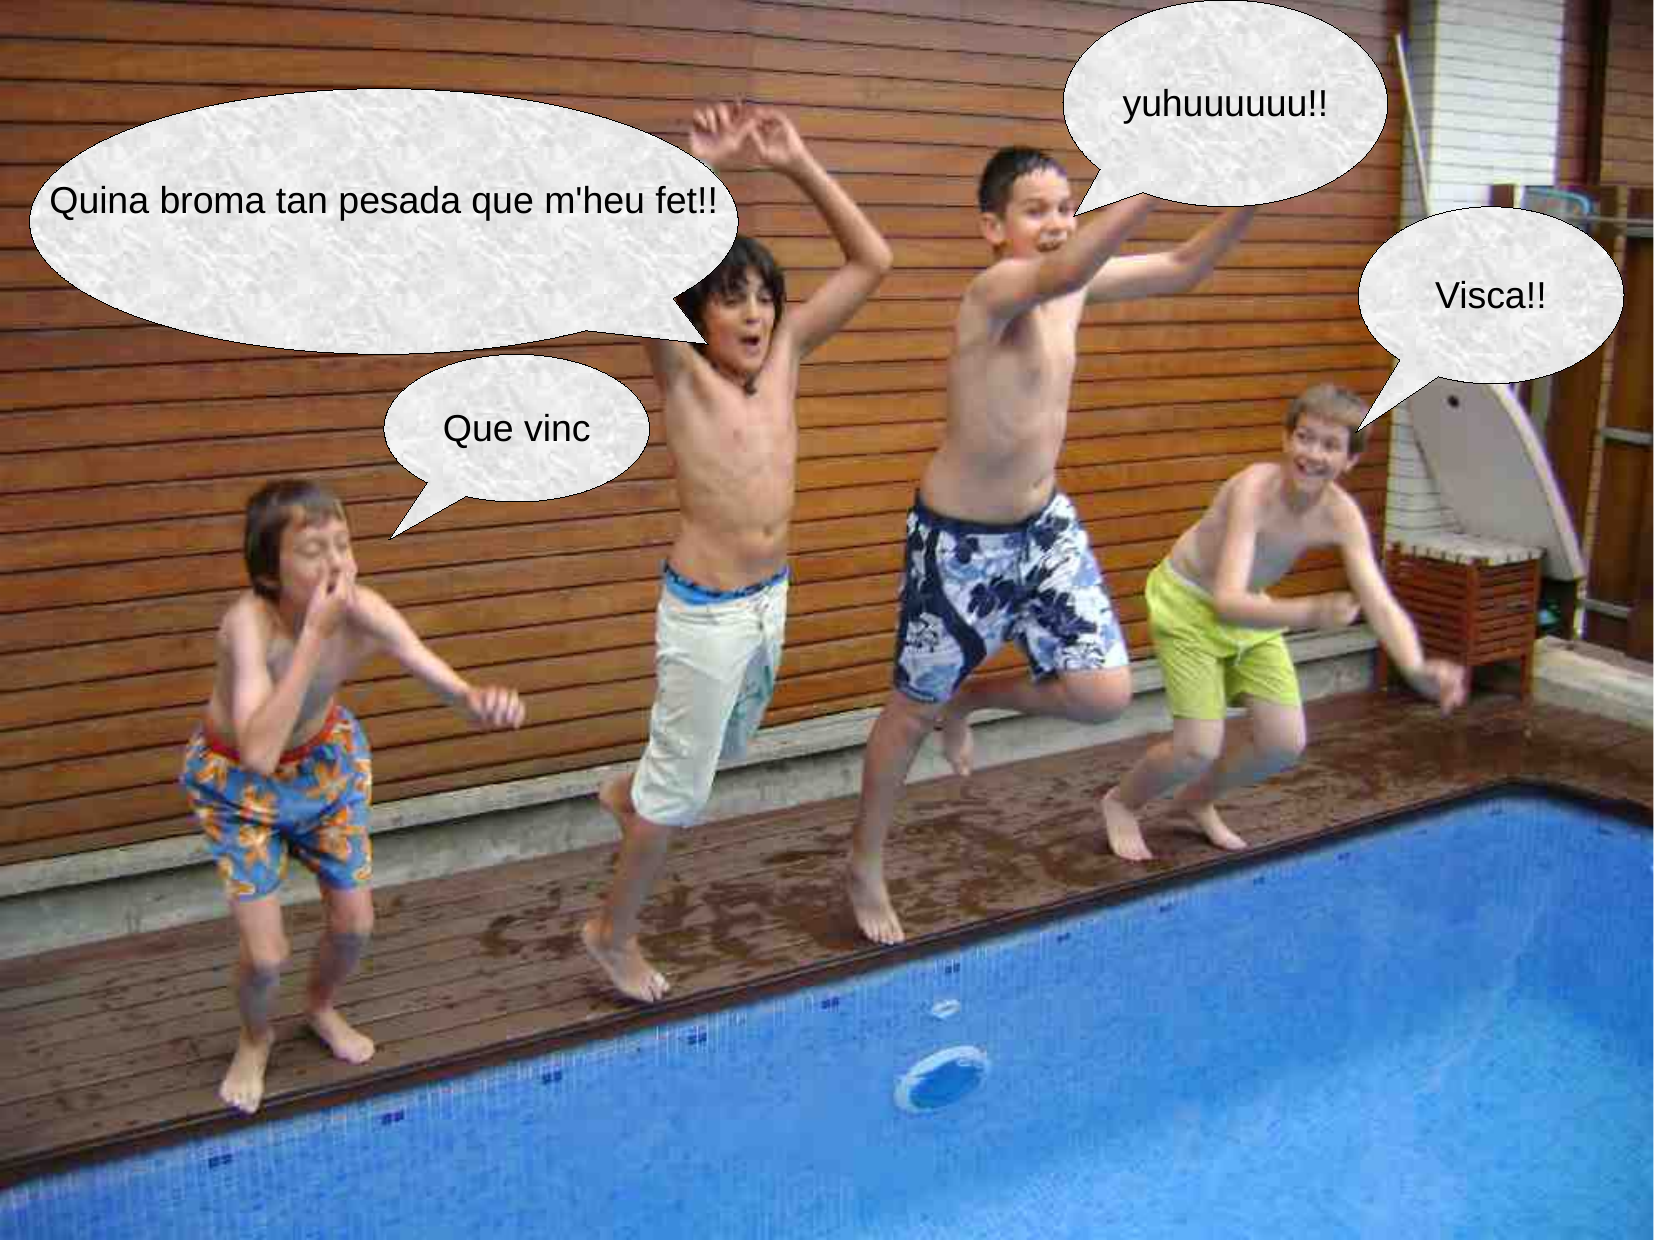

yuhuuuuuu!!
Quina broma tan pesada que m'heu fet!!
Visca!!
Que vinc